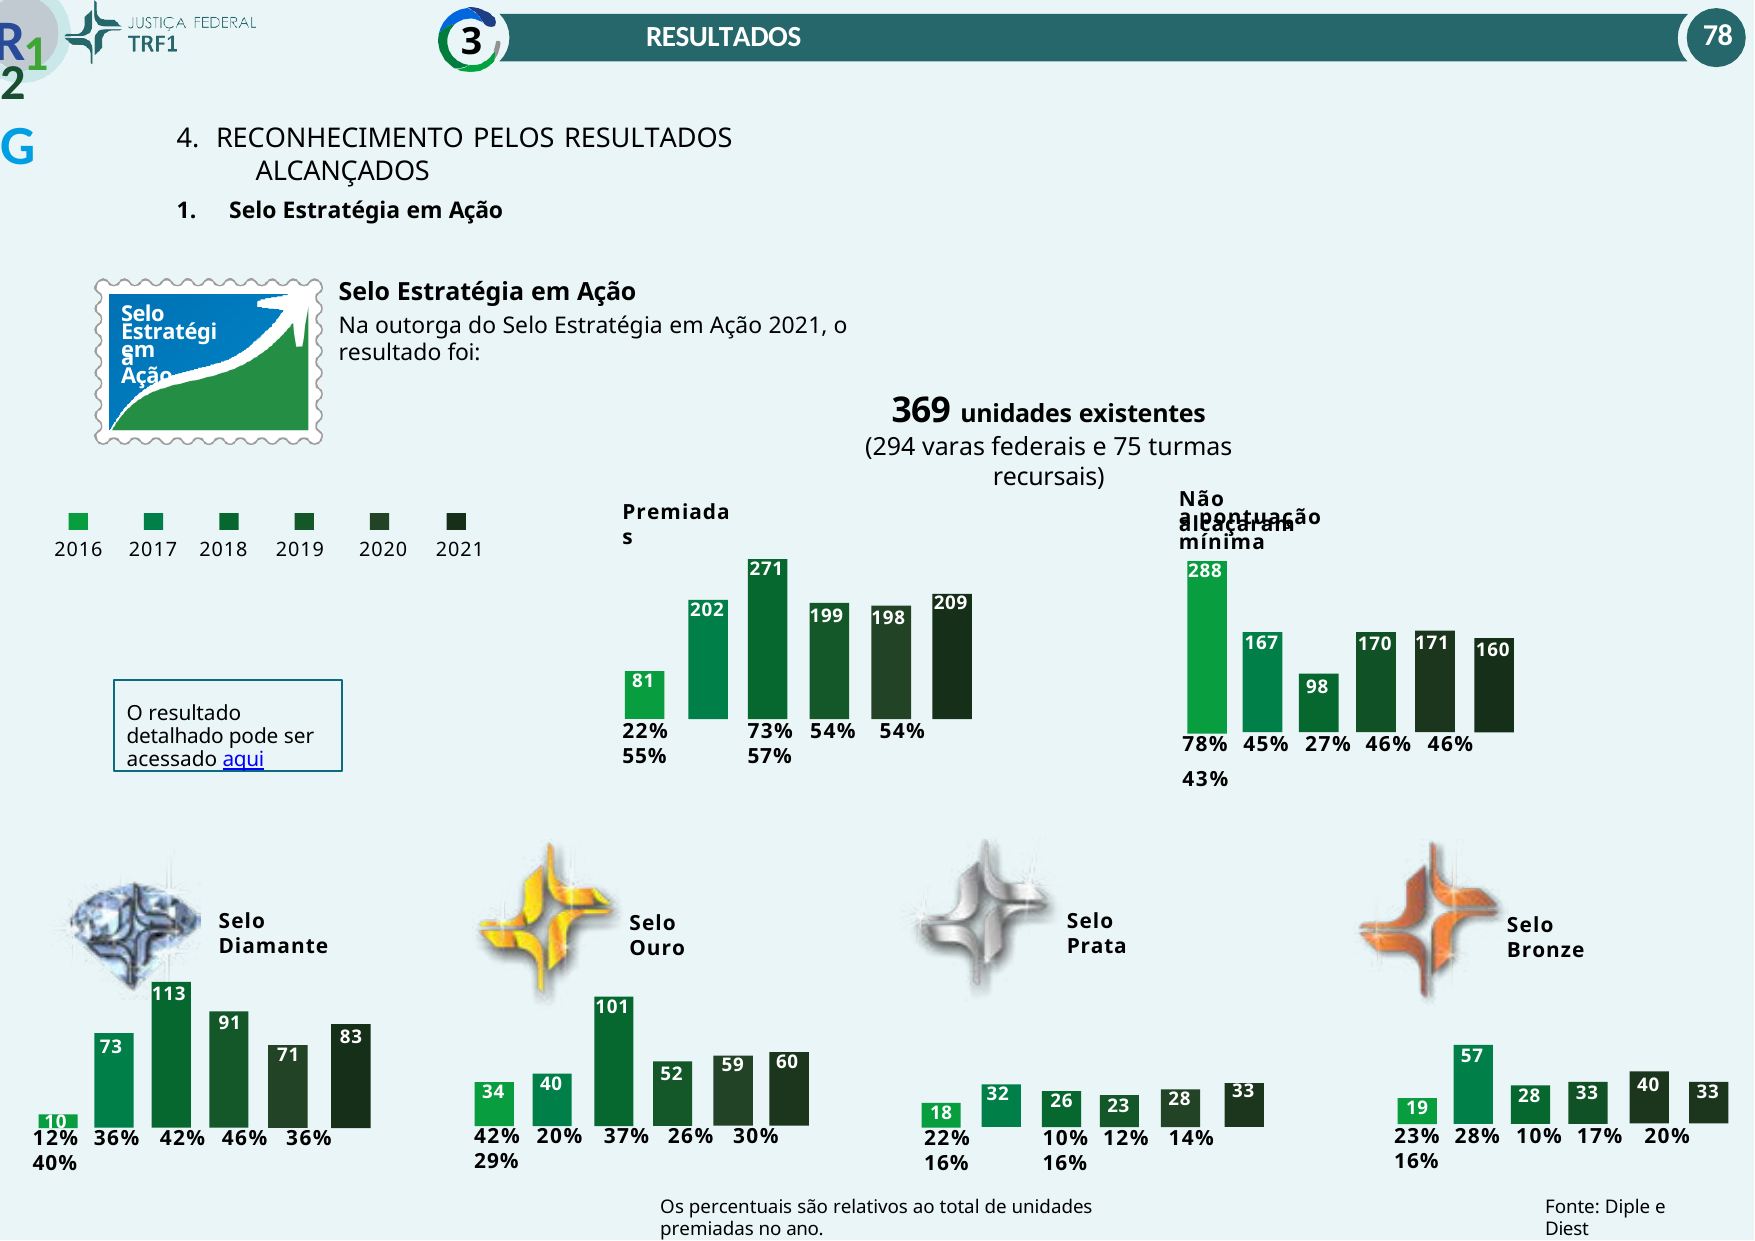

R
2G
78
3
RESULTADOS
1
RECONHECIMENTO PELOS RESULTADOS ALCANÇADOS
Selo Estratégia em Ação
Selo Estratégia em Ação
Na outorga do Selo Estratégia em Ação 2021, o resultado foi:
Selo
Estratégia
em Ação
369 unidades existentes
(294 varas federais e 75 turmas recursais)
Não alcaçaram
Premiadas
a pontuação mínima
2016	2017	2018	2019	2020	2021
271
288
209
202
199
198
171
167
170
160
81
98
O resultado detalhado pode ser acessado aqui
22% 55%
73% 54% 54% 57%
78% 45% 27% 46% 46% 43%
Selo Diamante
Selo Prata
Selo Ouro
Selo Bronze
113
101
91
83
73
57
71
60
59
52
52
52
40
40
33
33
34
33
32
28
28
26
23
19
18
10
42% 20% 37% 26% 30% 29%
23% 28% 10% 17% 20% 16%
12% 36% 42% 46% 36% 40%
22% 16%
10% 12% 14% 16%
Os percentuais são relativos ao total de unidades premiadas no ano.
Fonte: Diple e Diest